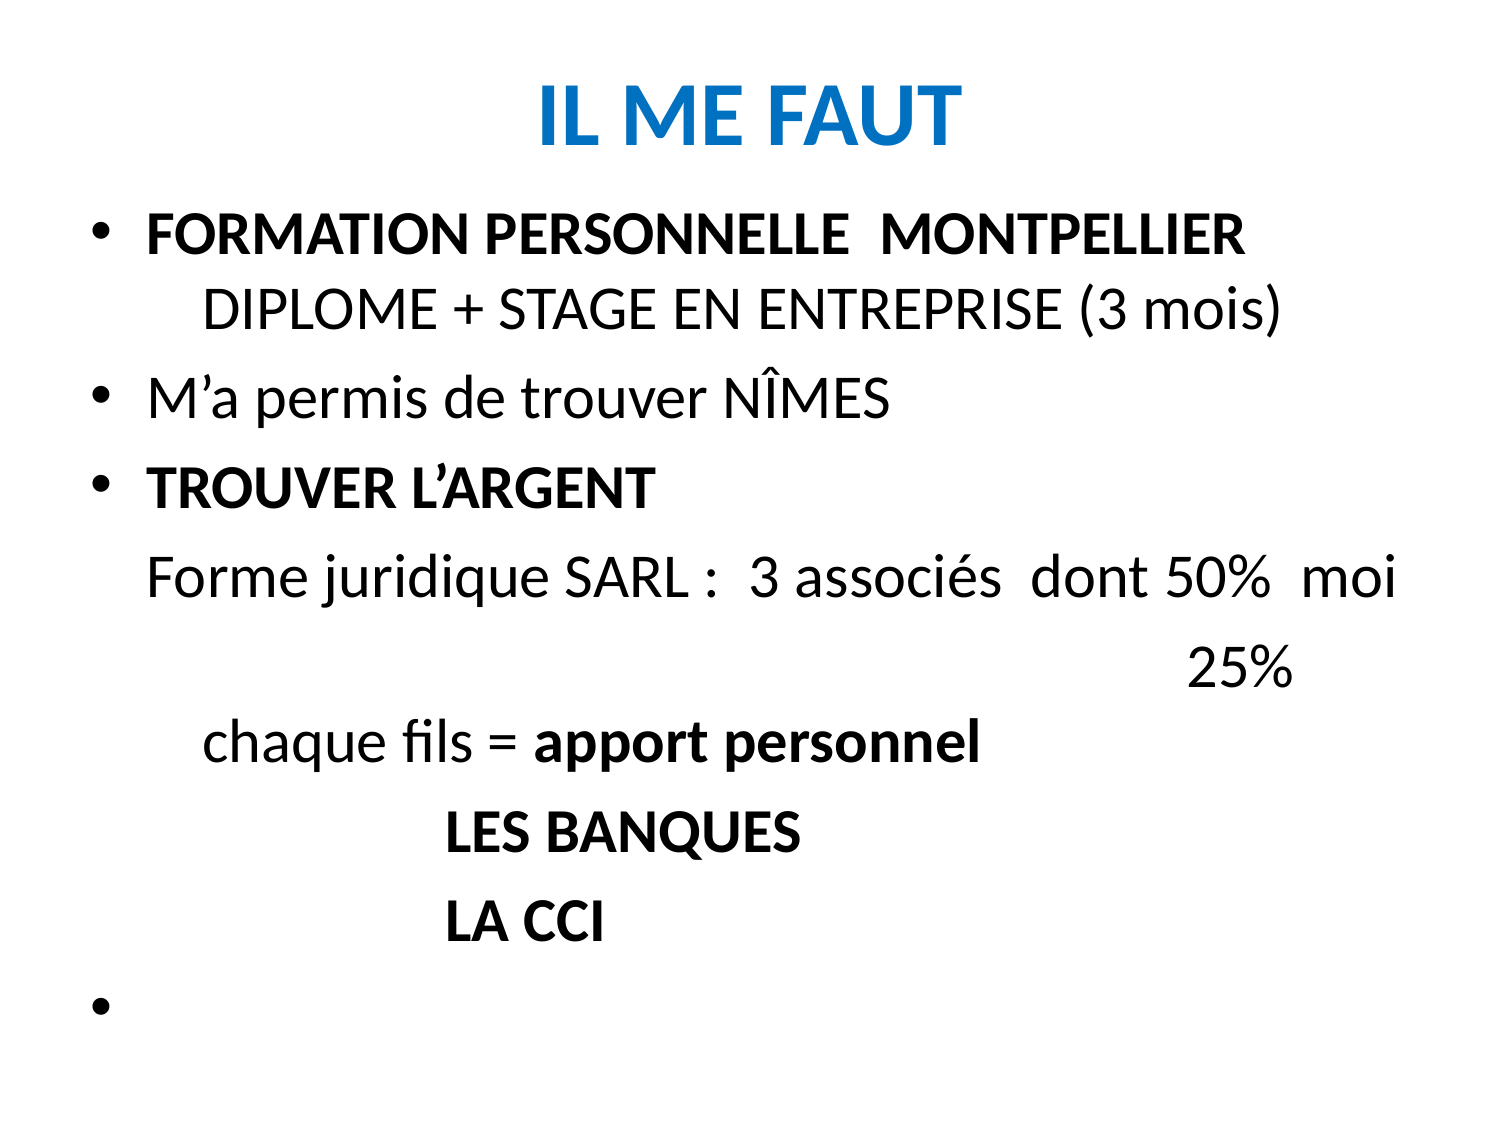

# IL ME FAUT
FORMATION PERSONNELLE MONTPELLIER DIPLOME + STAGE EN ENTREPRISE (3 mois)
M’a permis de trouver NÎMES
TROUVER L’ARGENT
Forme juridique SARL : 3 associés dont 50% moi
 25% chaque fils = apport personnel
 LES BANQUES
 LA CCI